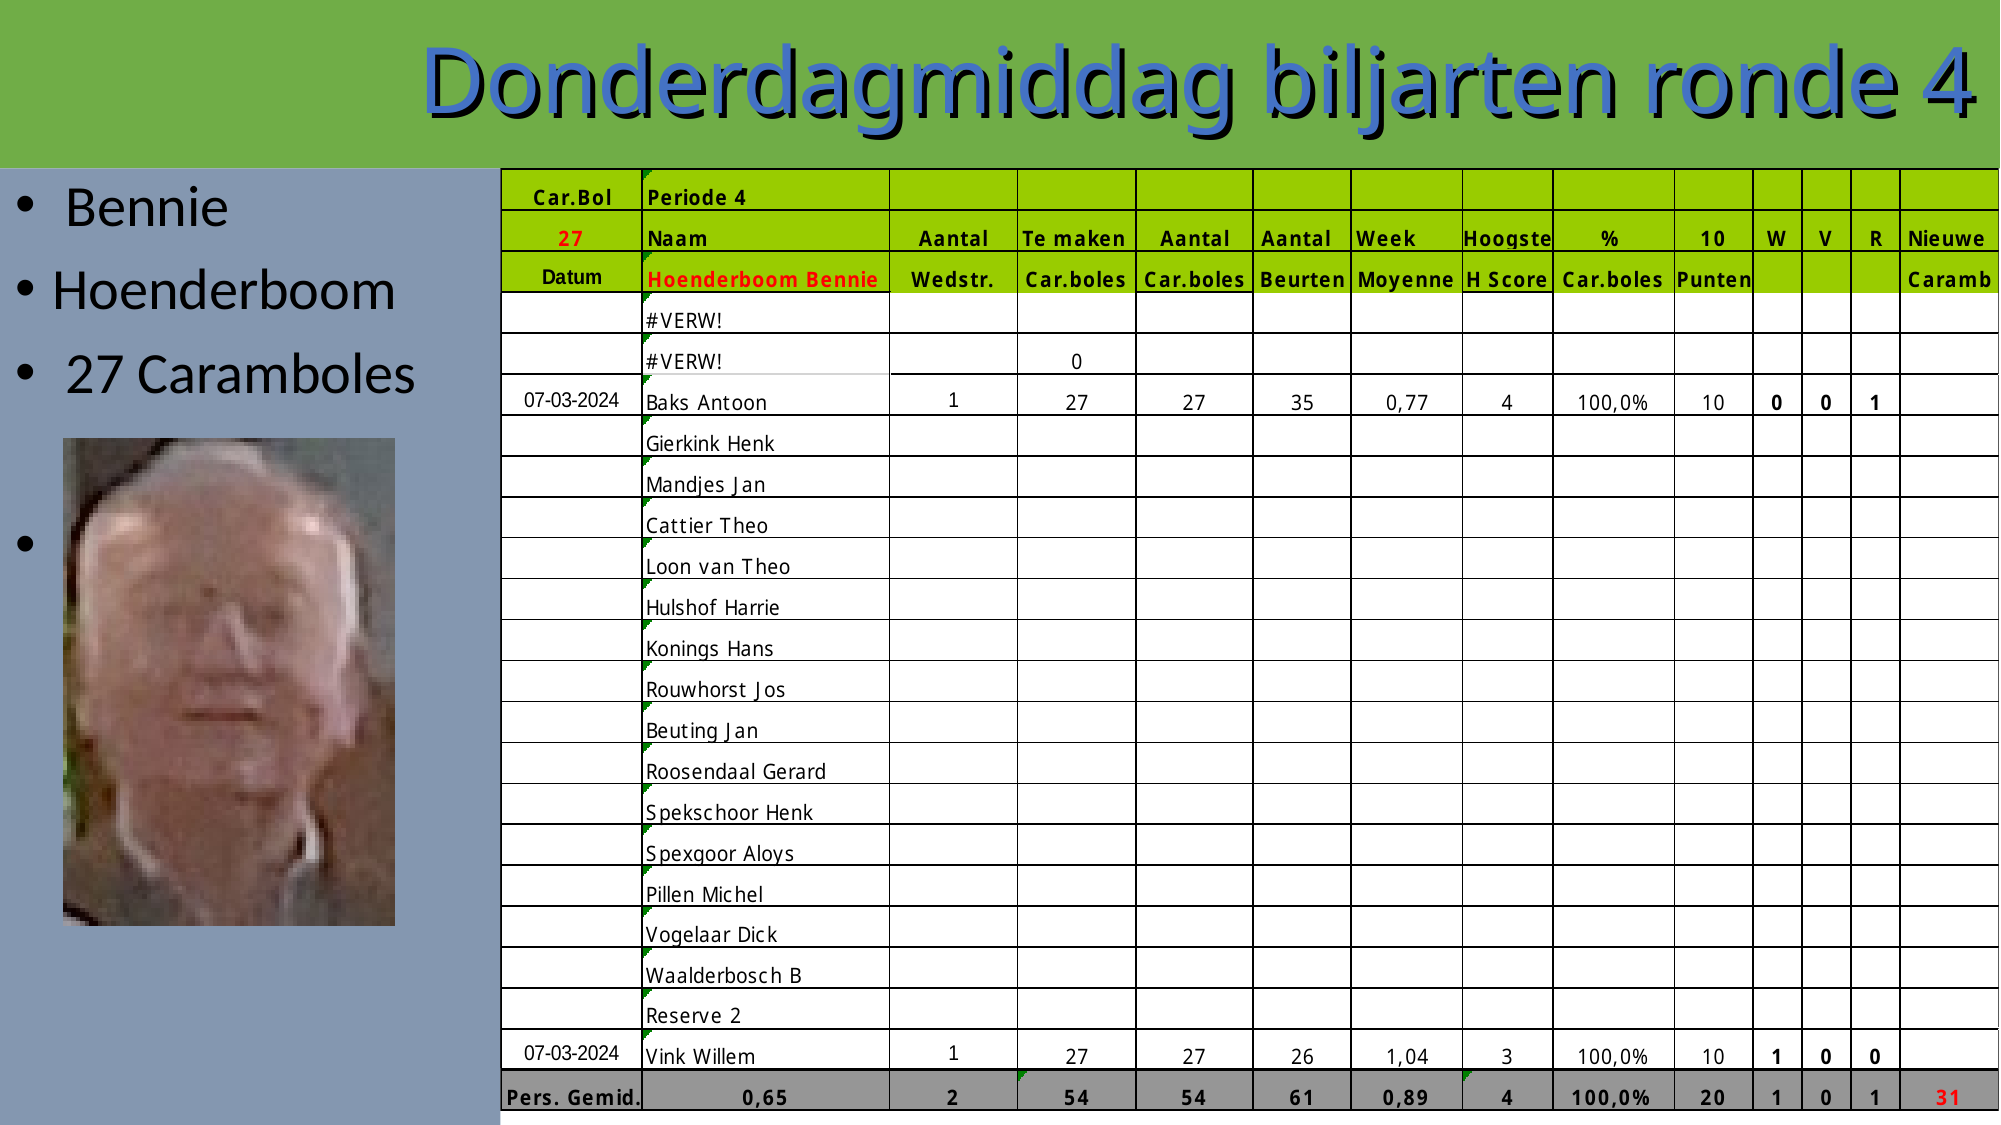

# Donderdagmiddag biljarten ronde 4
 Bennie
Hoenderboom
 27 Caramboles